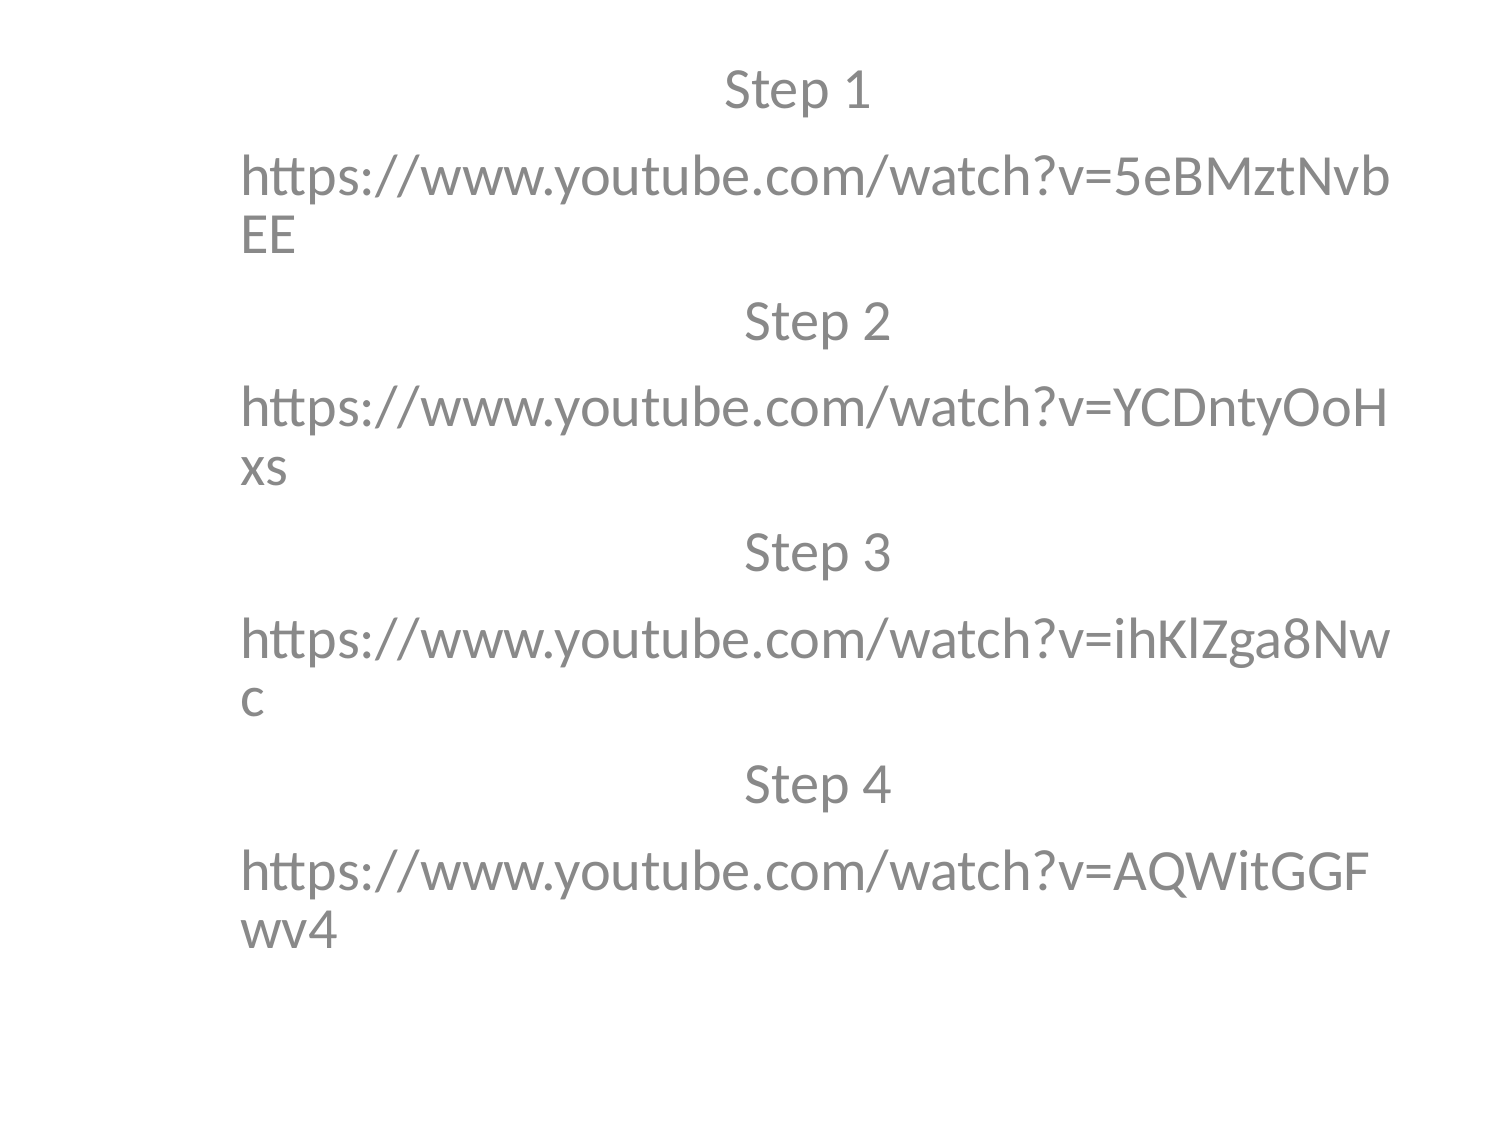

# Step 1
https://www.youtube.com/watch?v=5eBMztNvbEE
Step 2
https://www.youtube.com/watch?v=YCDntyOoHxs
Step 3
https://www.youtube.com/watch?v=ihKlZga8Nwc
Step 4
https://www.youtube.com/watch?v=AQWitGGFwv4